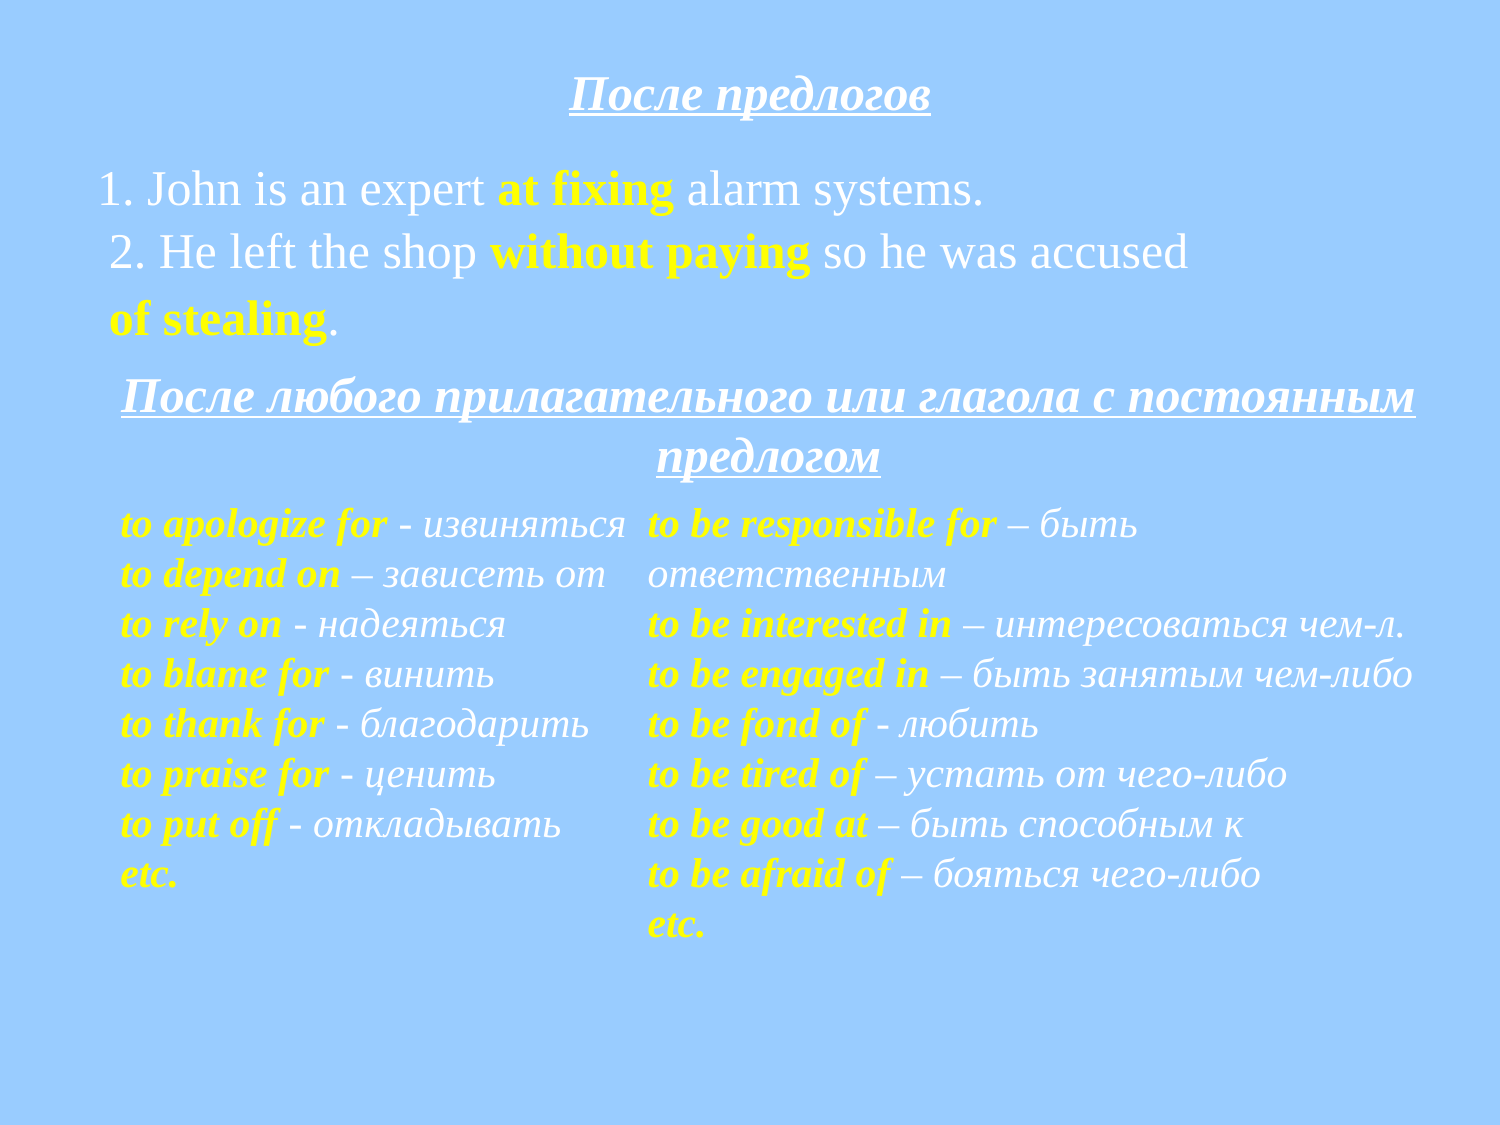

# После предлогов
1. John is an expert at fixing alarm systems.
2. He left the shop without paying so he was accused
of stealing.
После любого прилагательного или глагола с постоянным предлогом
to apologize for - извиняться
to depend on – зависеть от
to rely on - надеяться
to blame for - винить
to thank for - благодарить
to praise for - ценить
to put off - откладывать
etc.
to be responsible for – быть ответственным
to be interested in – интересоваться чем-л.
to be engaged in – быть занятым чем-либо
to be fond of - любить
to be tired of – устать от чего-либо
to be good at – быть способным к
to be afraid of – бояться чего-либо
etc.